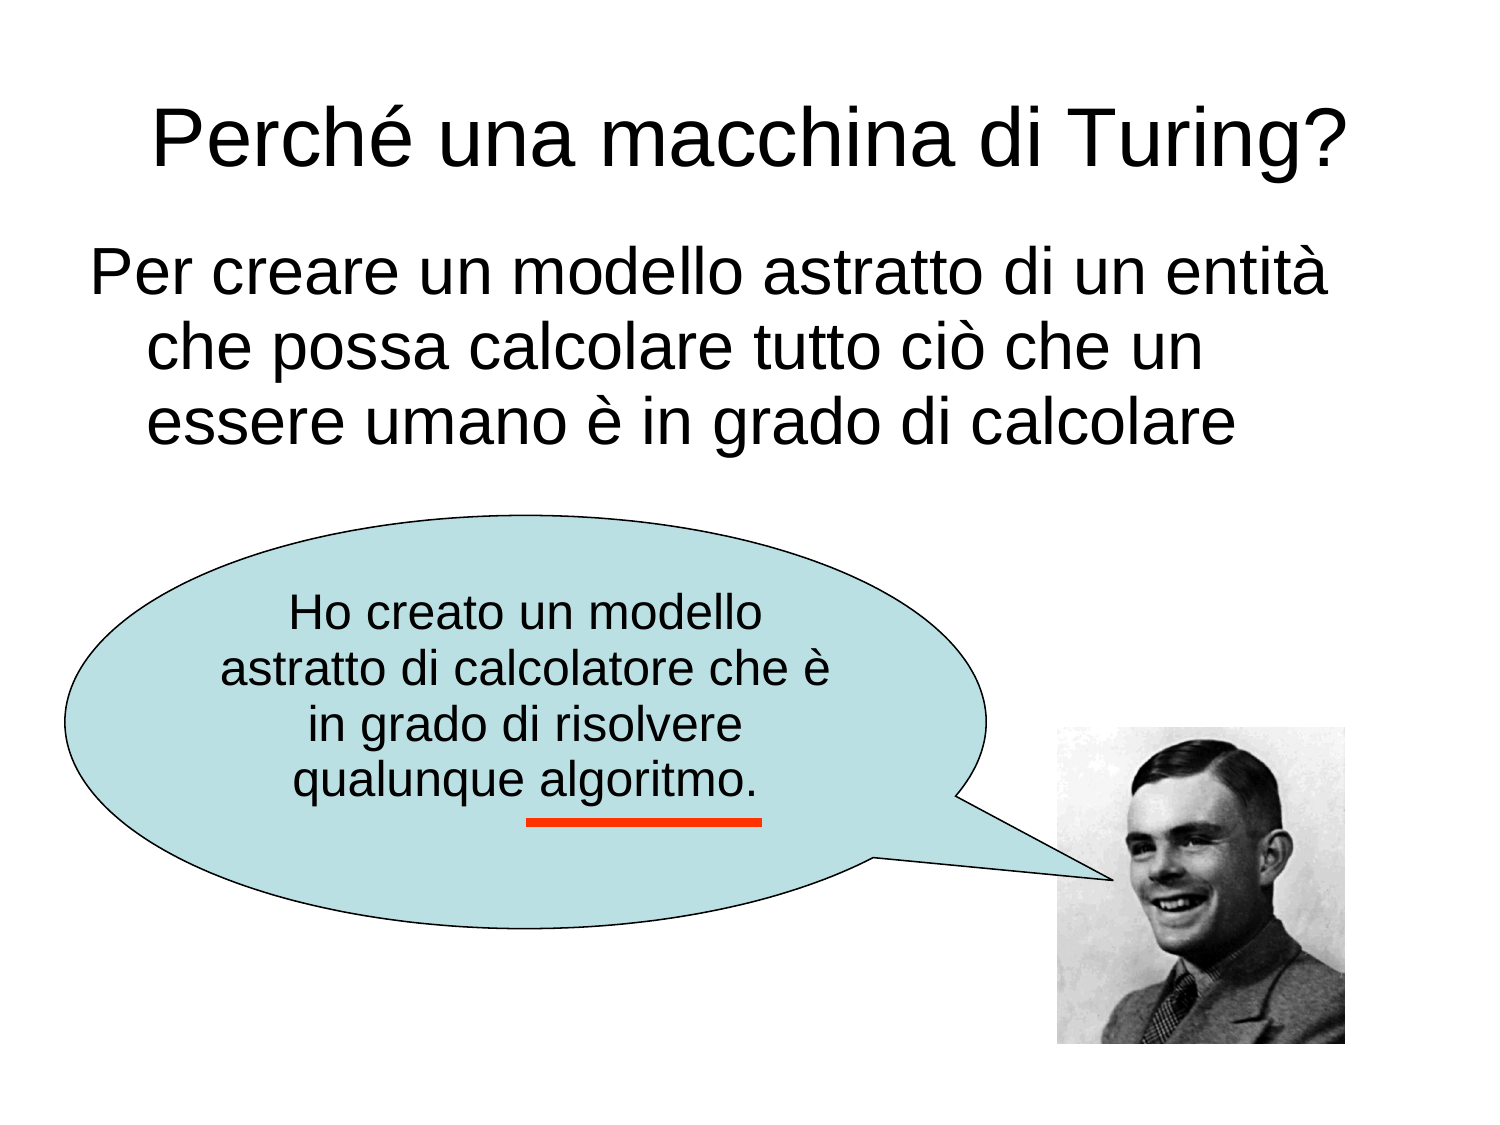

# Perché una macchina di Turing?
Per creare un modello astratto di un entità che possa calcolare tutto ciò che un essere umano è in grado di calcolare
Ho creato un modello astratto di calcolatore che è in grado di risolvere qualunque algoritmo.